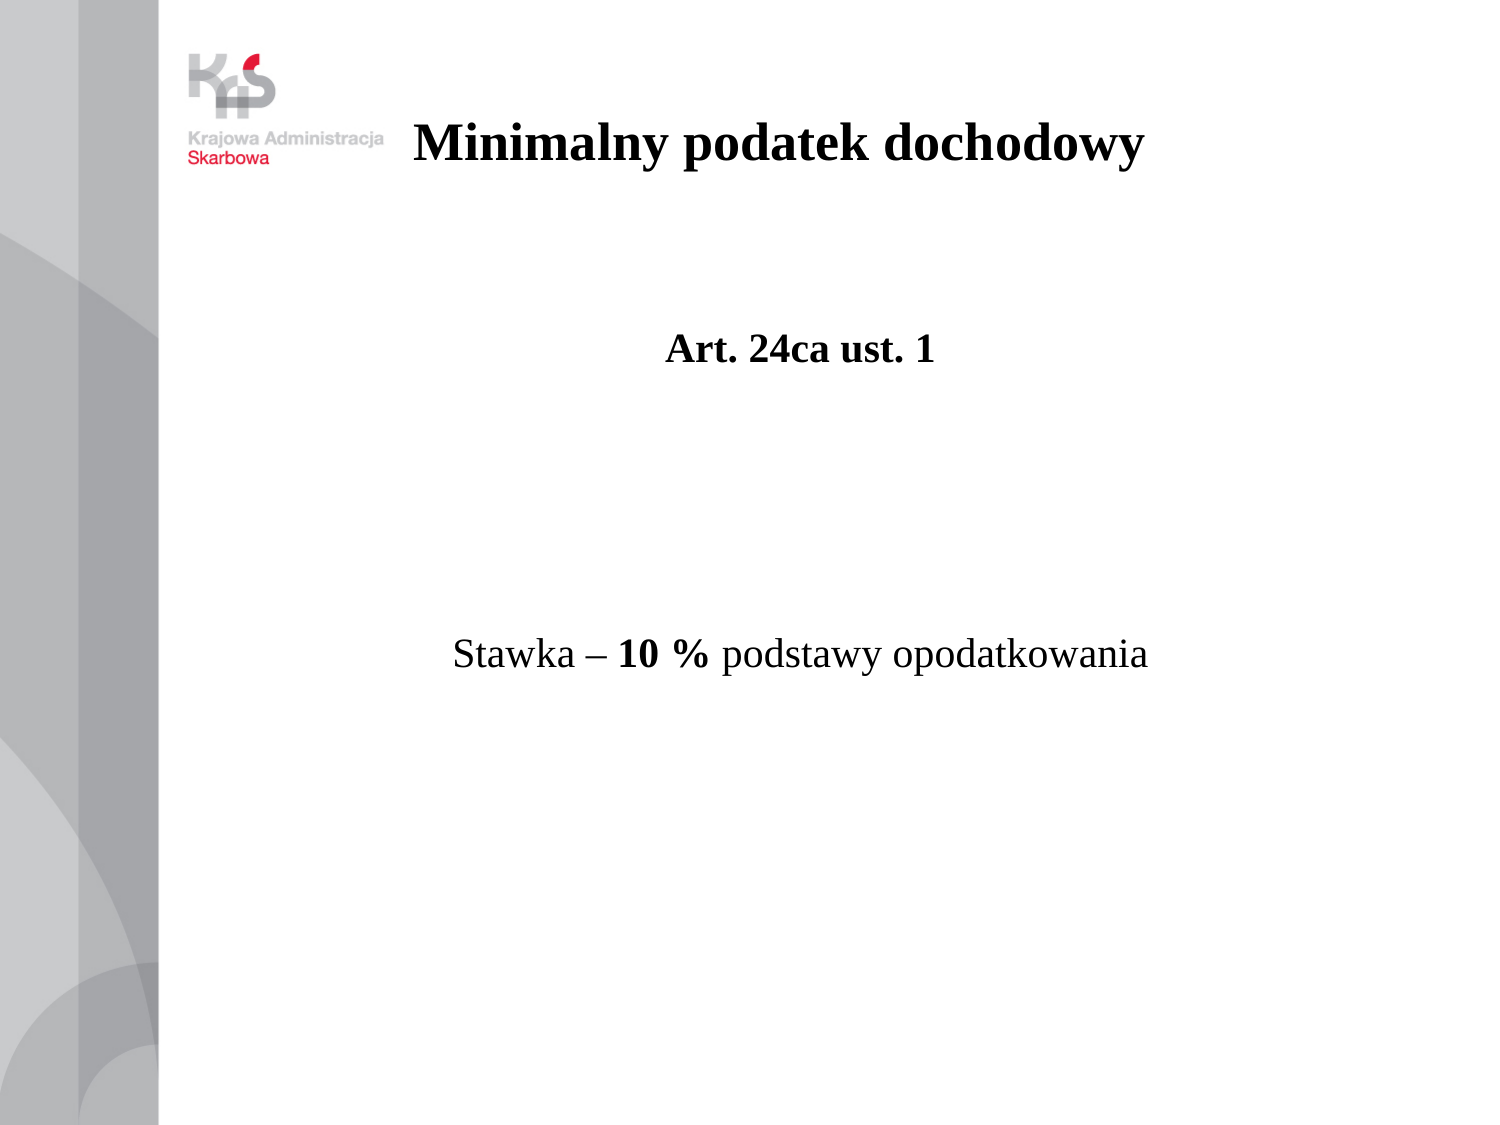

# Minimalny podatek dochodowy
Art. 24ca ust. 1
Stawka – 10 % podstawy opodatkowania